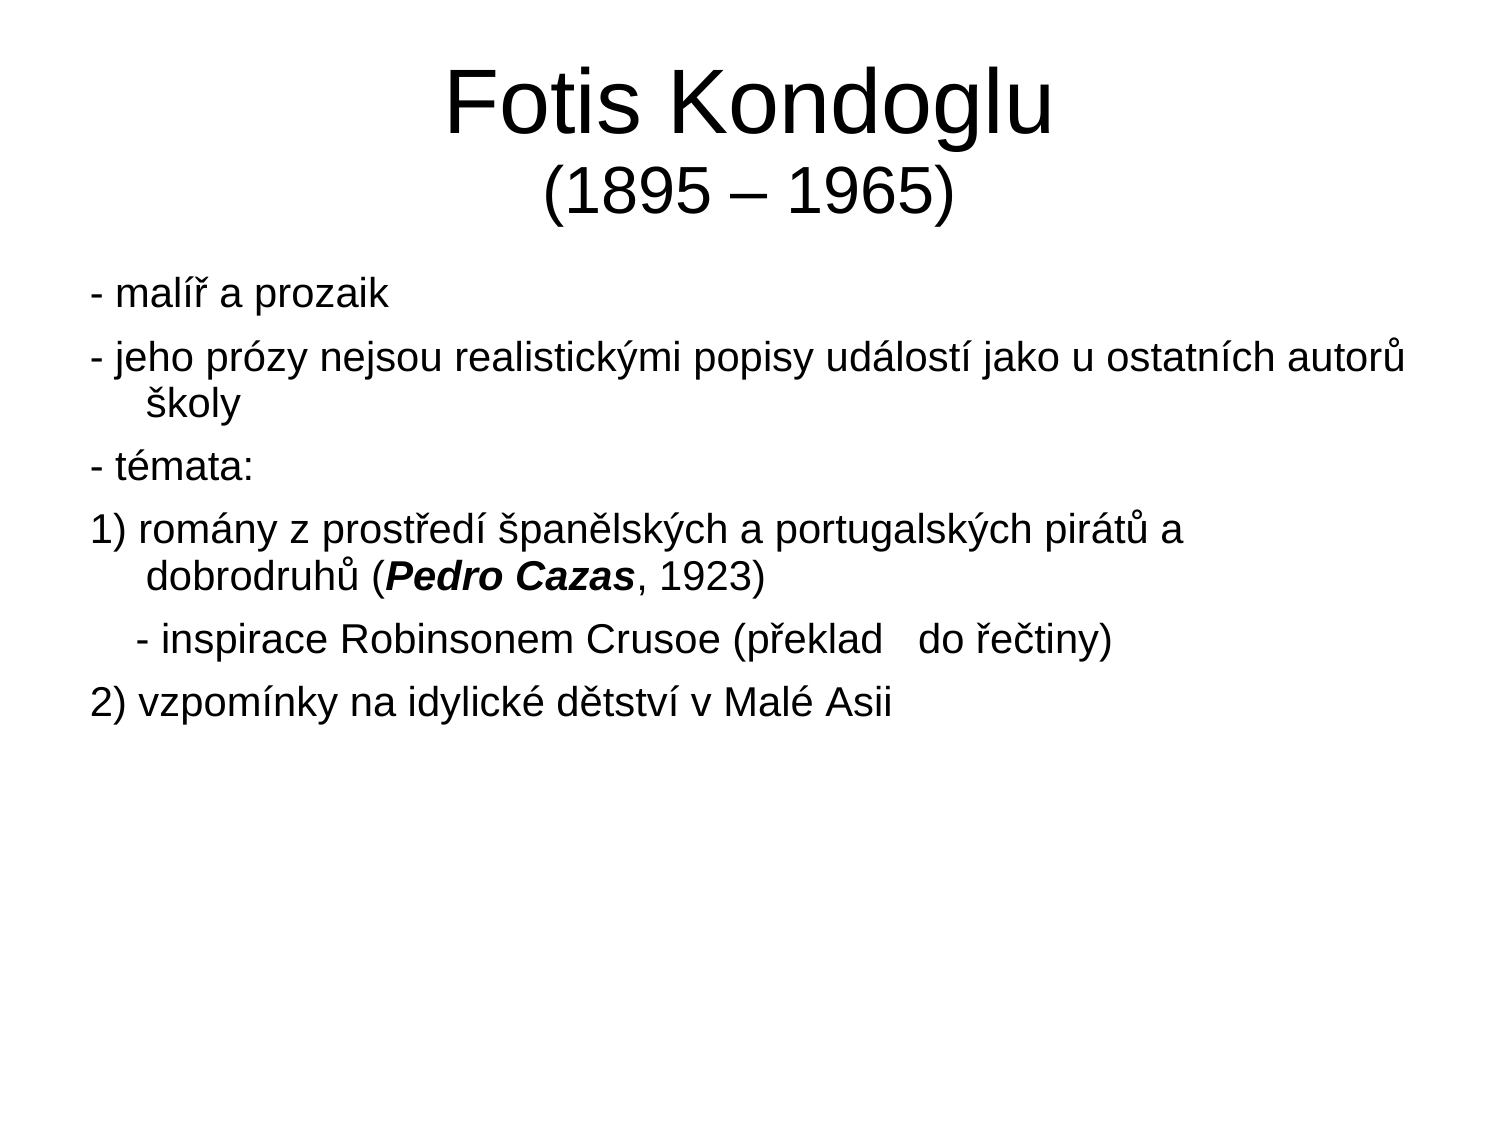

# Fotis Kondoglu (1895 – 1965)
- malíř a prozaik
- jeho prózy nejsou realistickými popisy událostí jako u ostatních autorů školy
- témata:
1) romány z prostředí španělských a portugalských pirátů a dobrodruhů (Pedro Cazas, 1923)
 - inspirace Robinsonem Crusoe (překlad do řečtiny)
2) vzpomínky na idylické dětství v Malé Asii